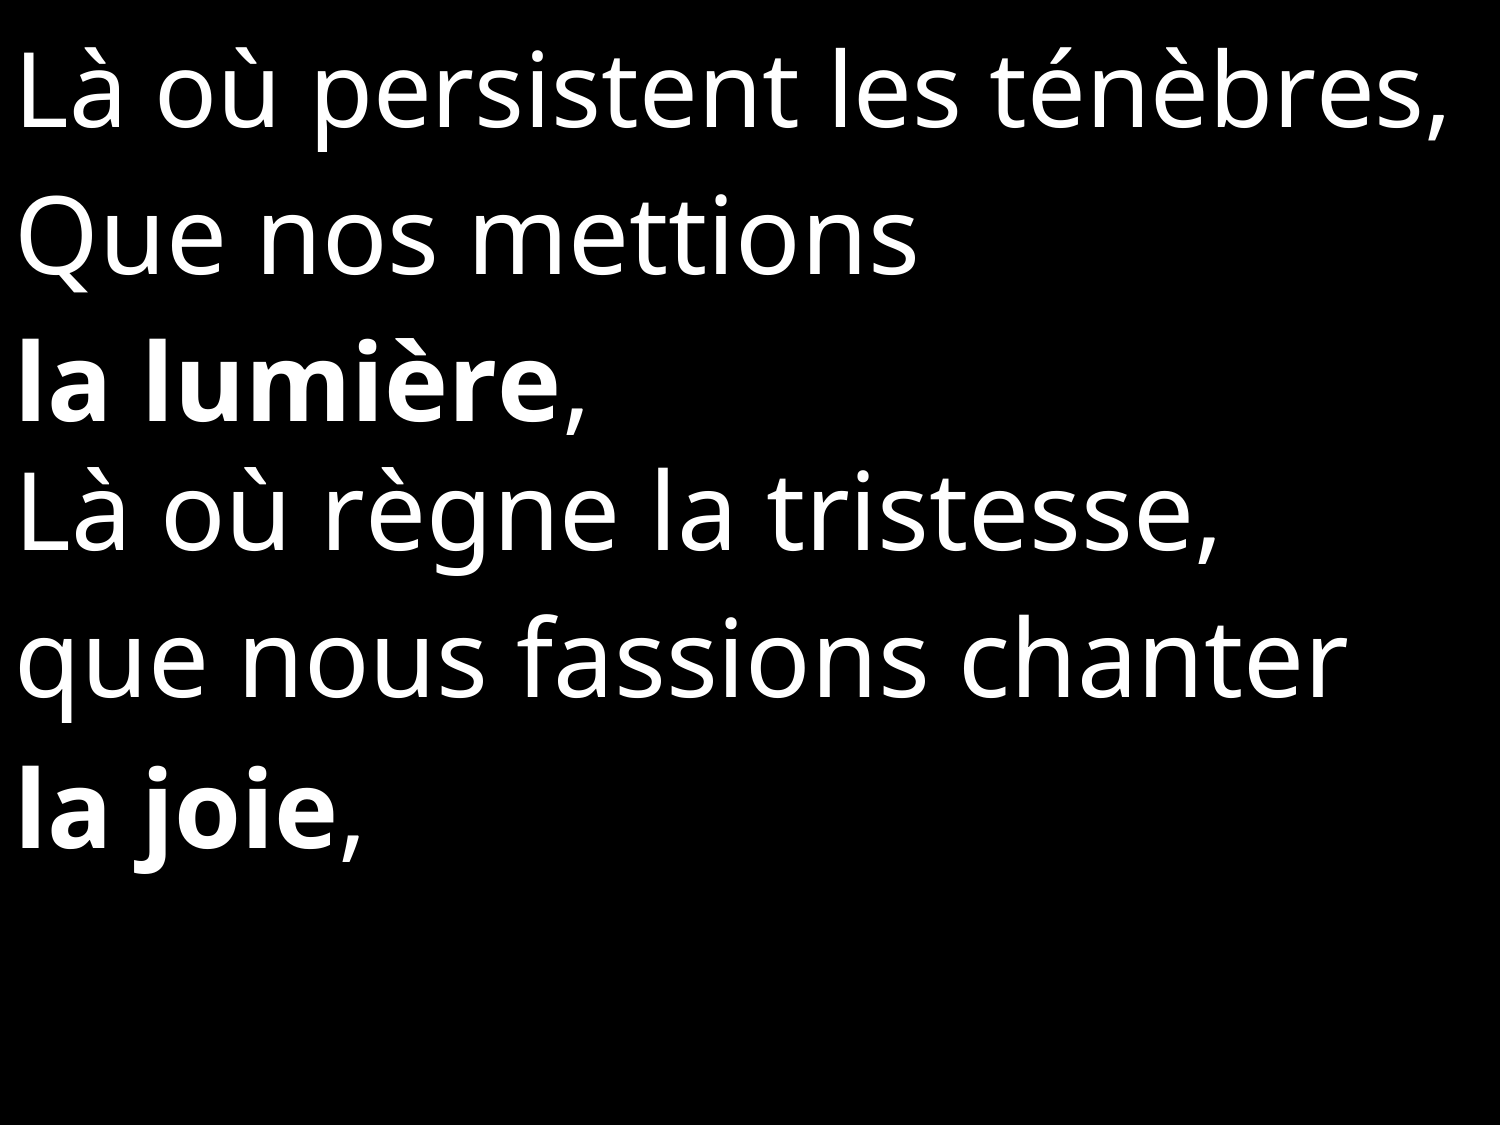

# Là où persistent les ténèbres,
Que nos mettions
la lumière, 
Là où règne la tristesse,
que nous fassions chanter
la joie,